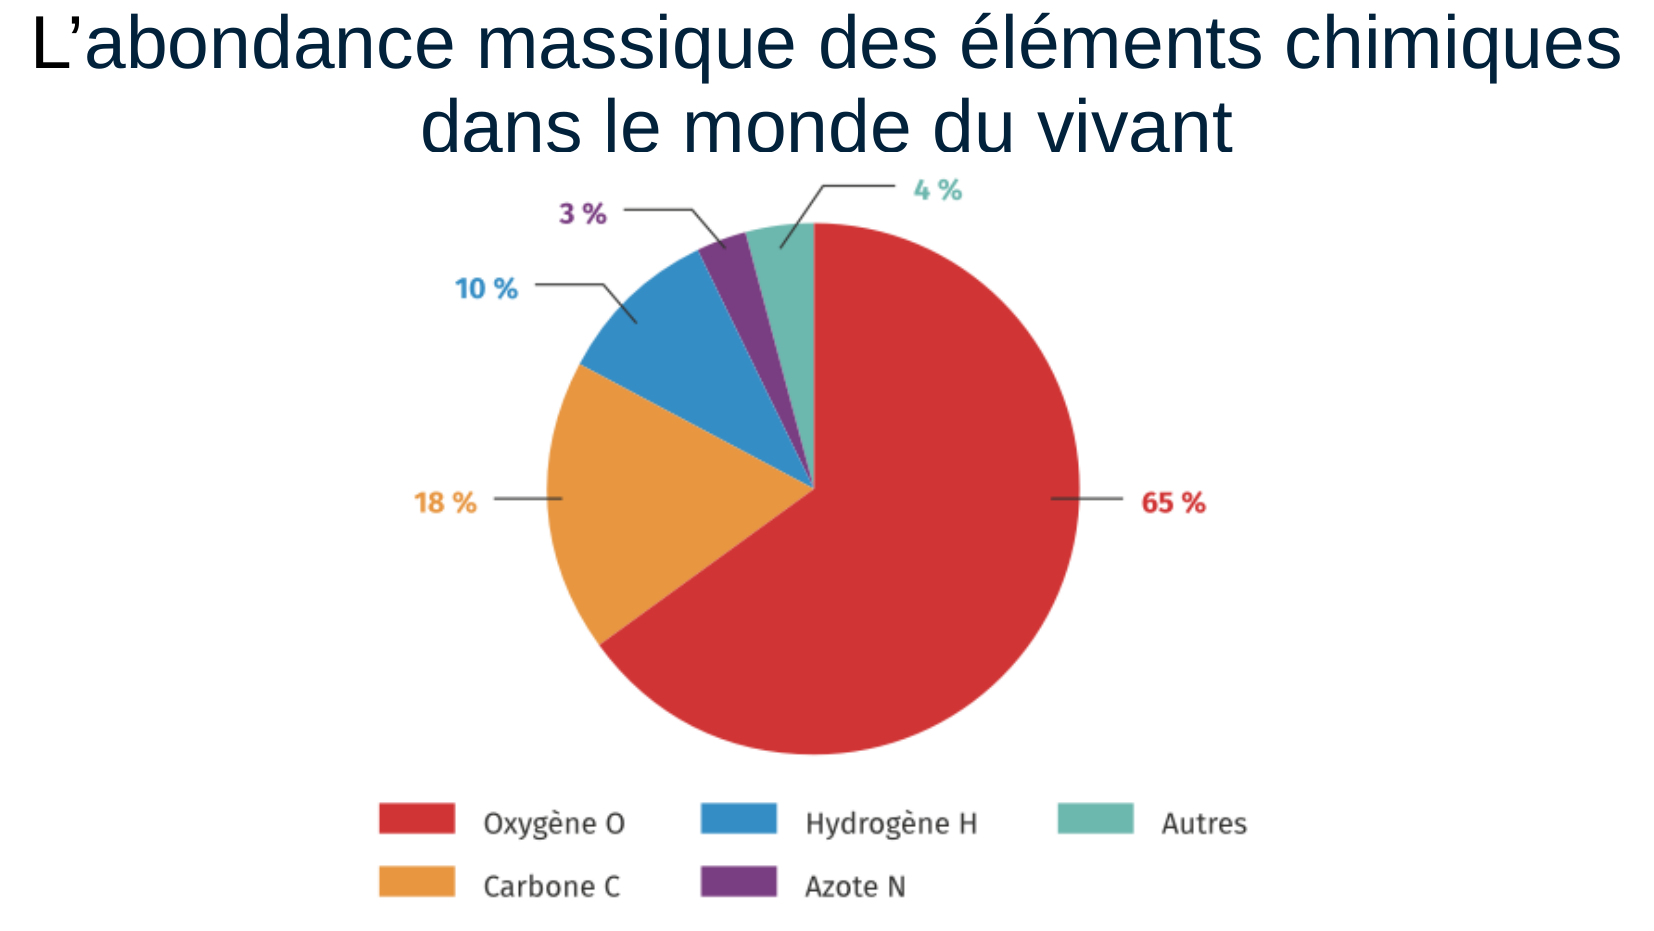

# L’abondance massique des éléments chimiques dans le monde du vivant